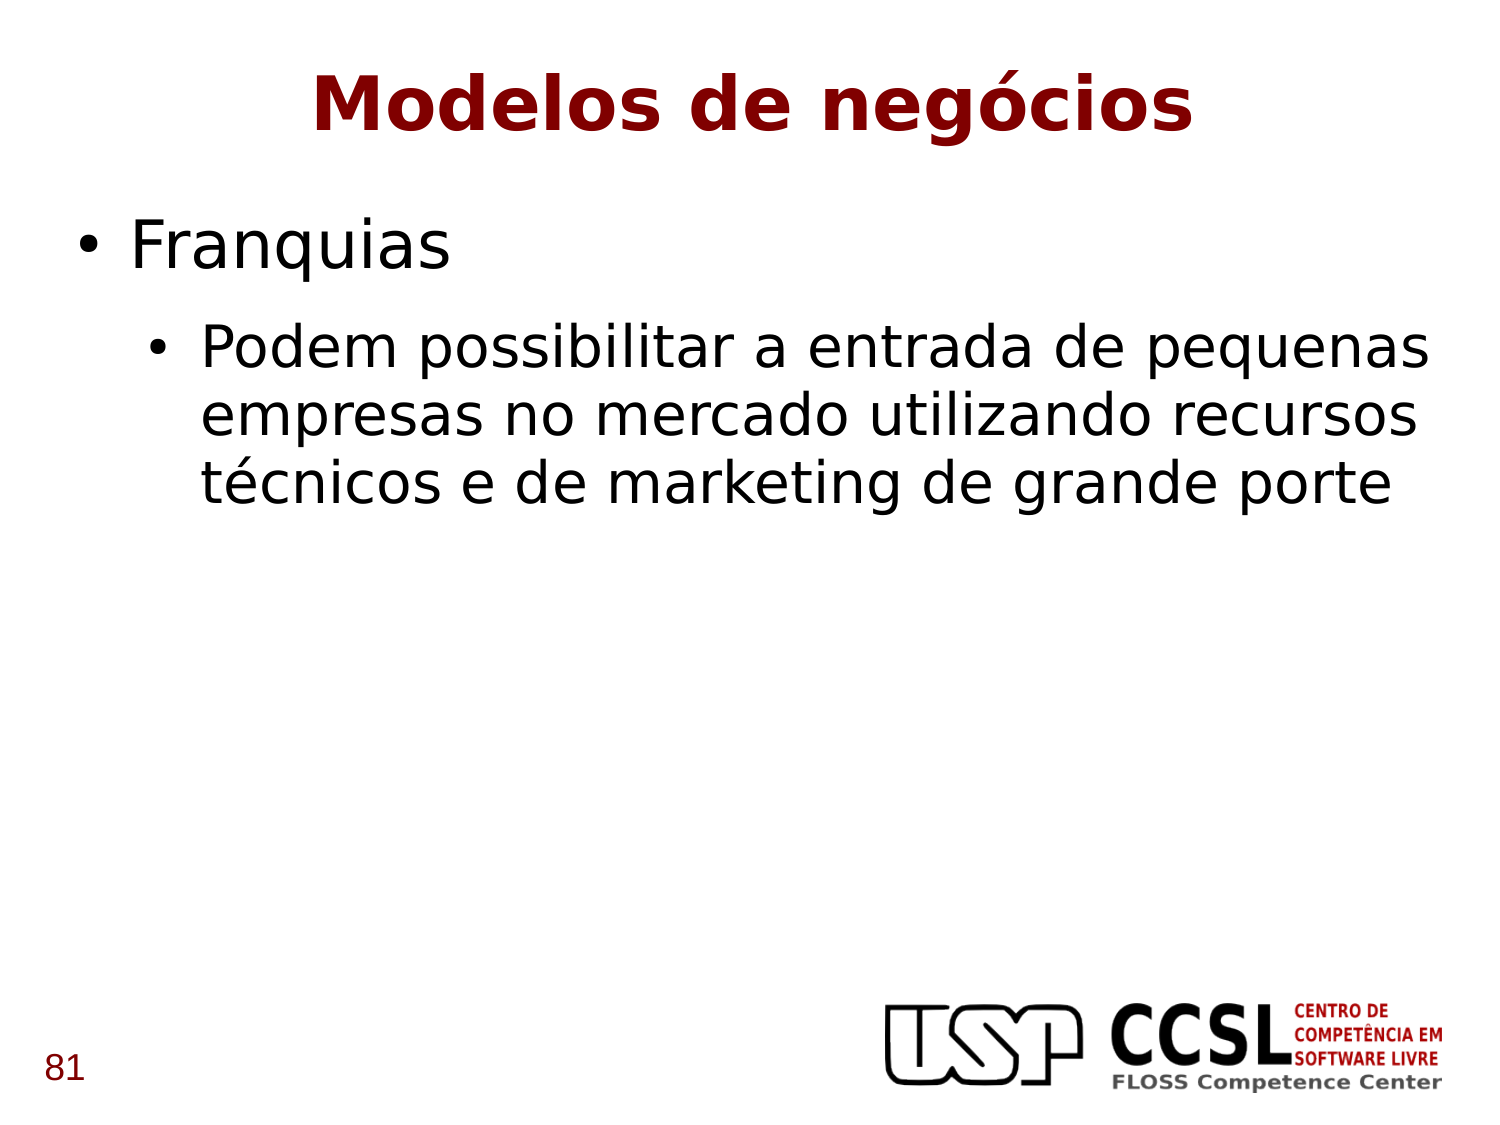

# Modelos de negócios
Franquias
Podem possibilitar a entrada de pequenas empresas no mercado utilizando recursos técnicos e de marketing de grande porte